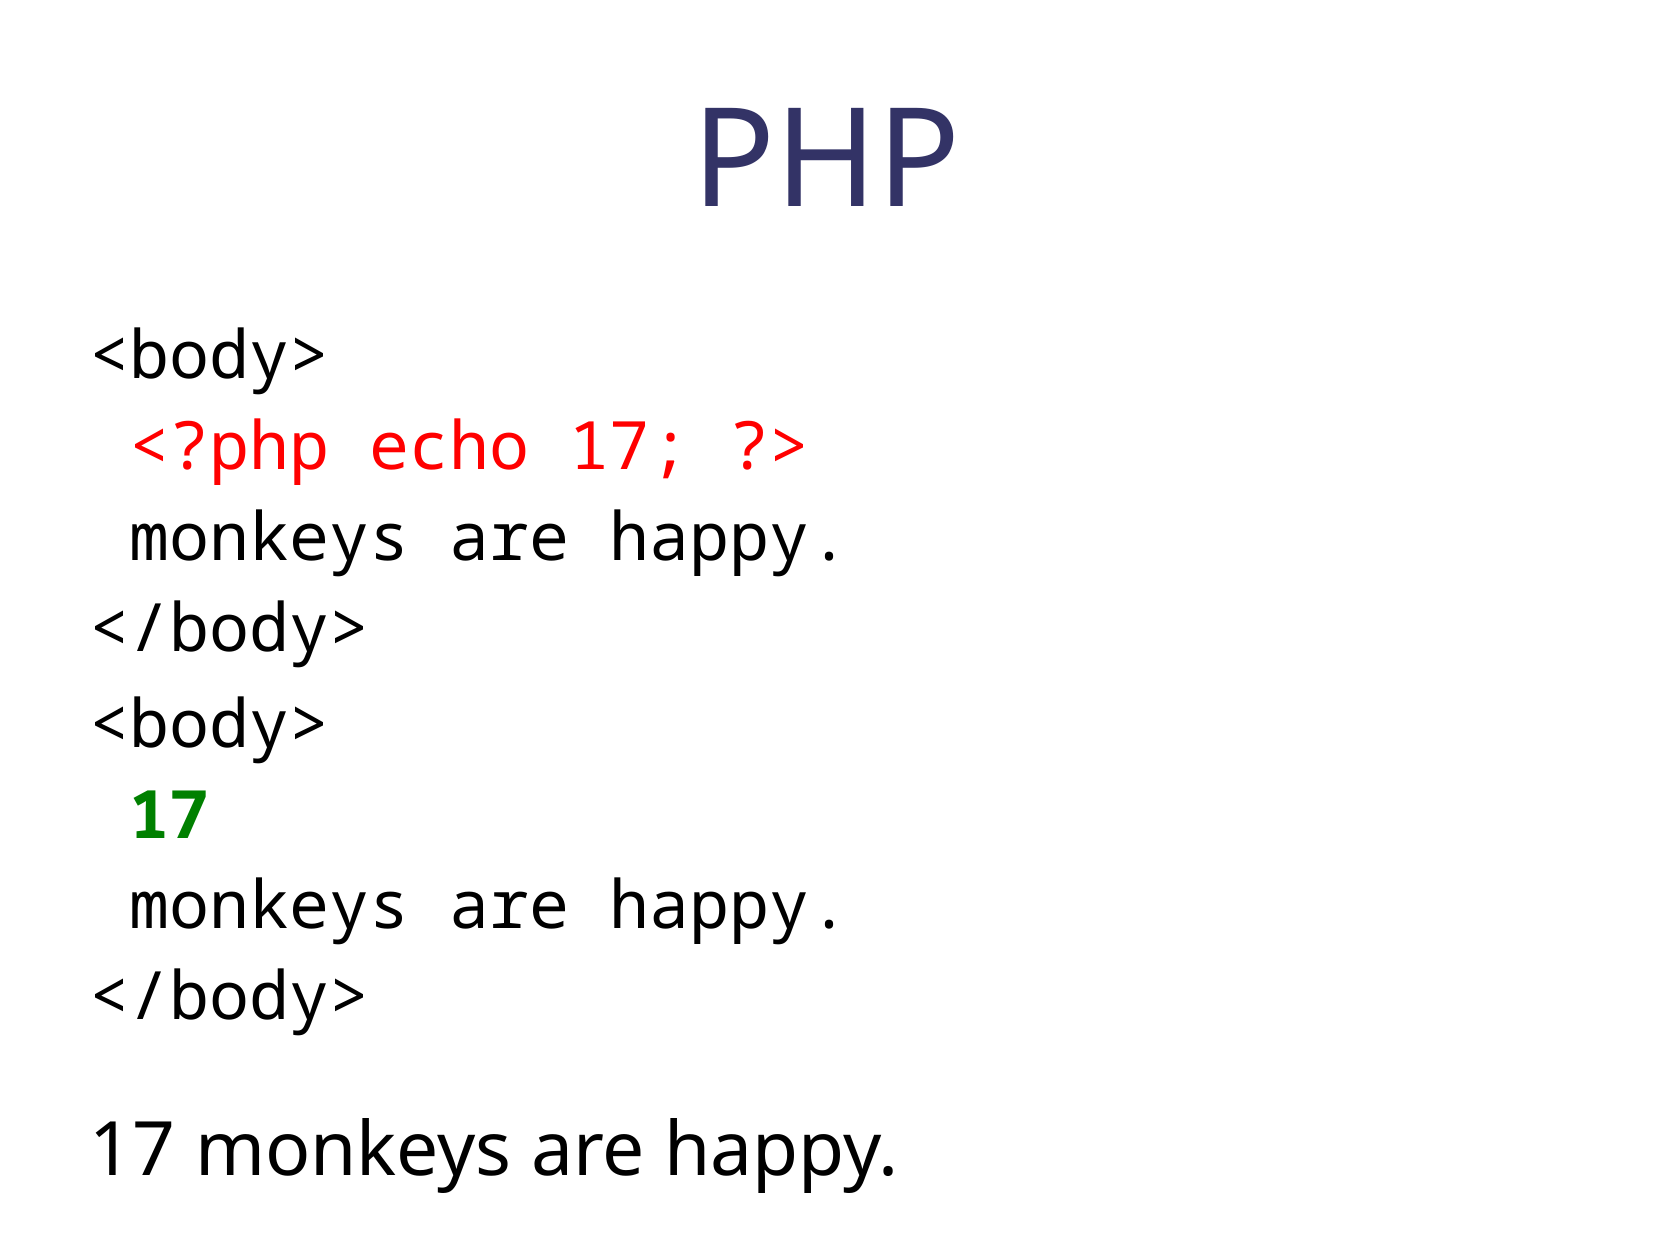

# PHP
<body>
 <?php echo 17; ?>
 monkeys are happy.
</body>
<body>
 17
 monkeys are happy.
</body>
17 monkeys are happy.